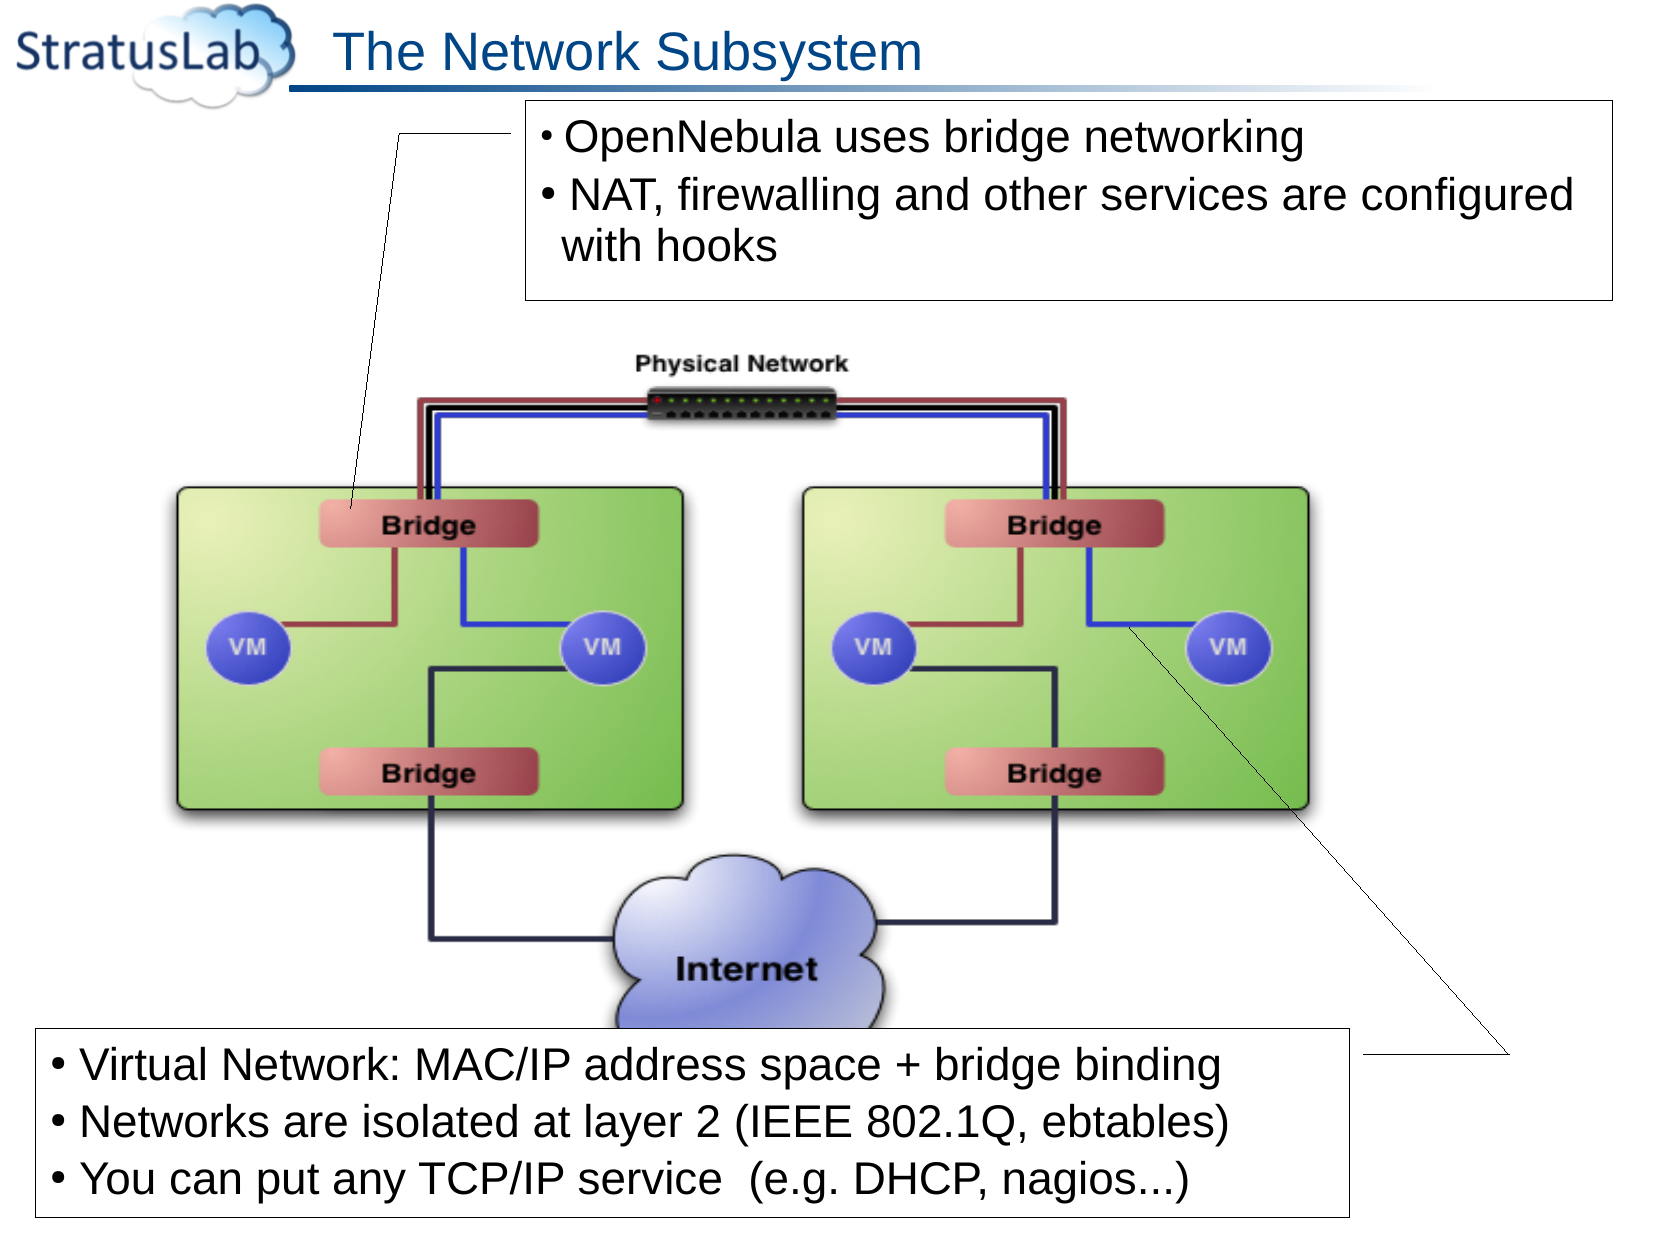

The Network Subsystem
 OpenNebula uses bridge networking
 NAT, firewalling and other services are configured with hooks
 Virtual Network: MAC/IP address space + bridge binding
 Networks are isolated at layer 2 (IEEE 802.1Q, ebtables)
 You can put any TCP/IP service (e.g. DHCP, nagios...)